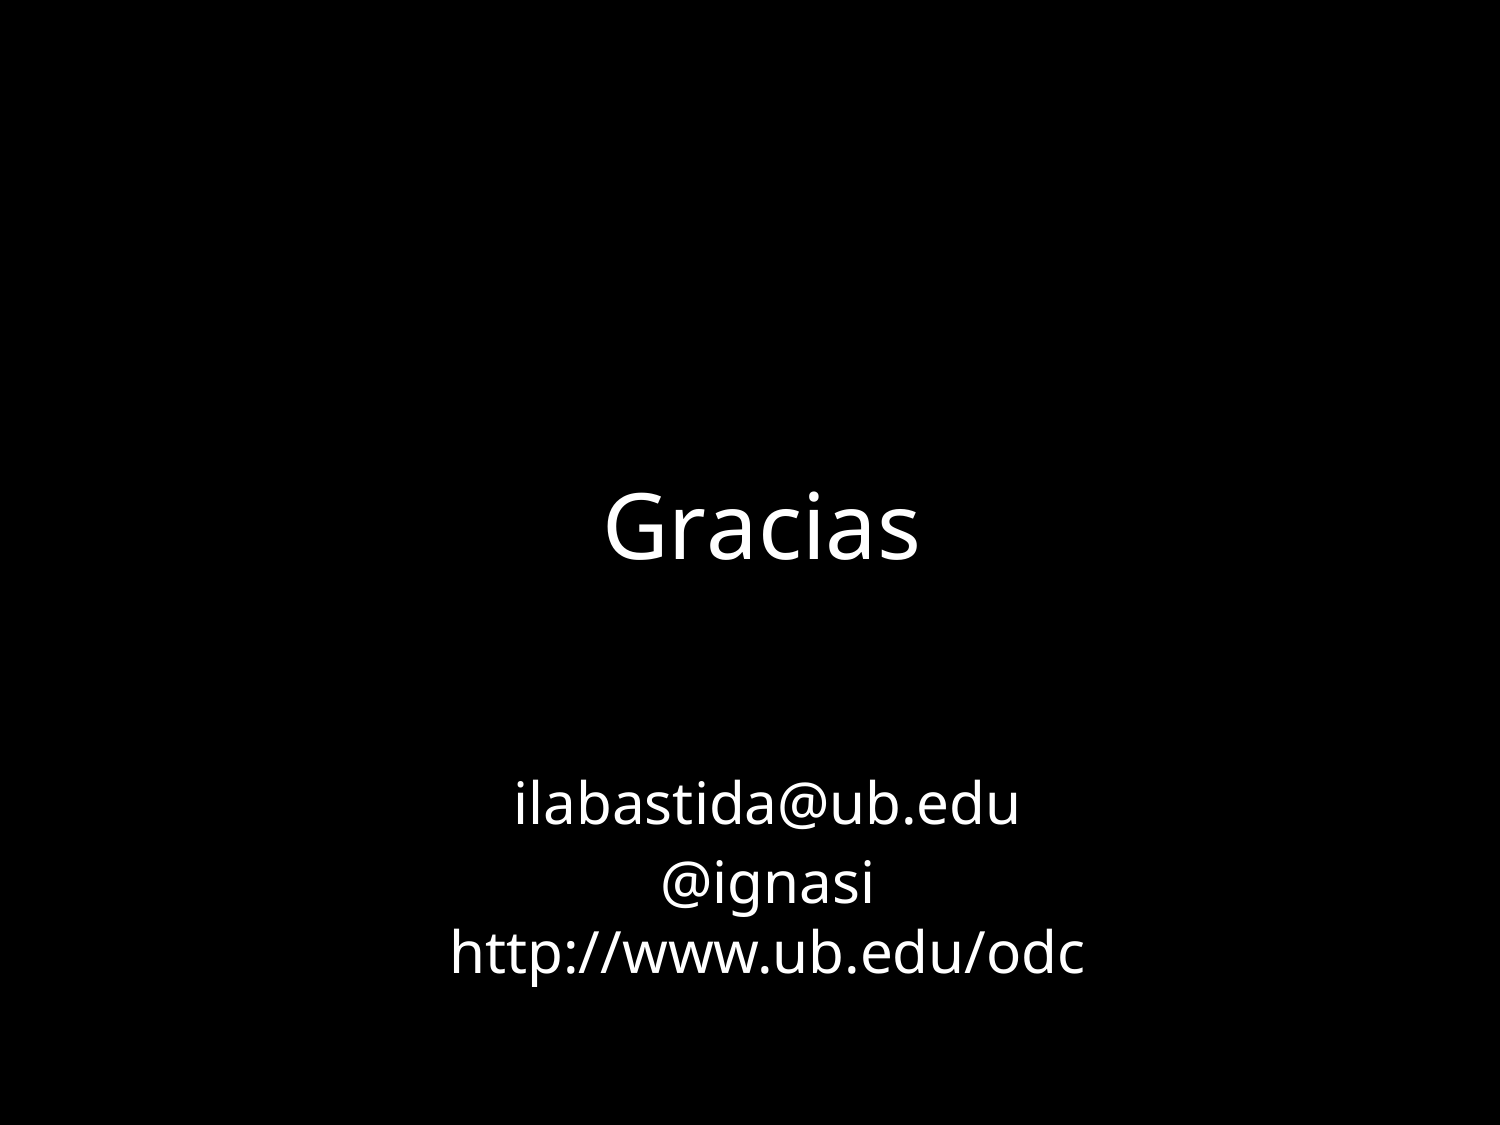

Gracias
# ilabastida@ub.edu @ignasi http://www.ub.edu/odc
Abierto por defecto